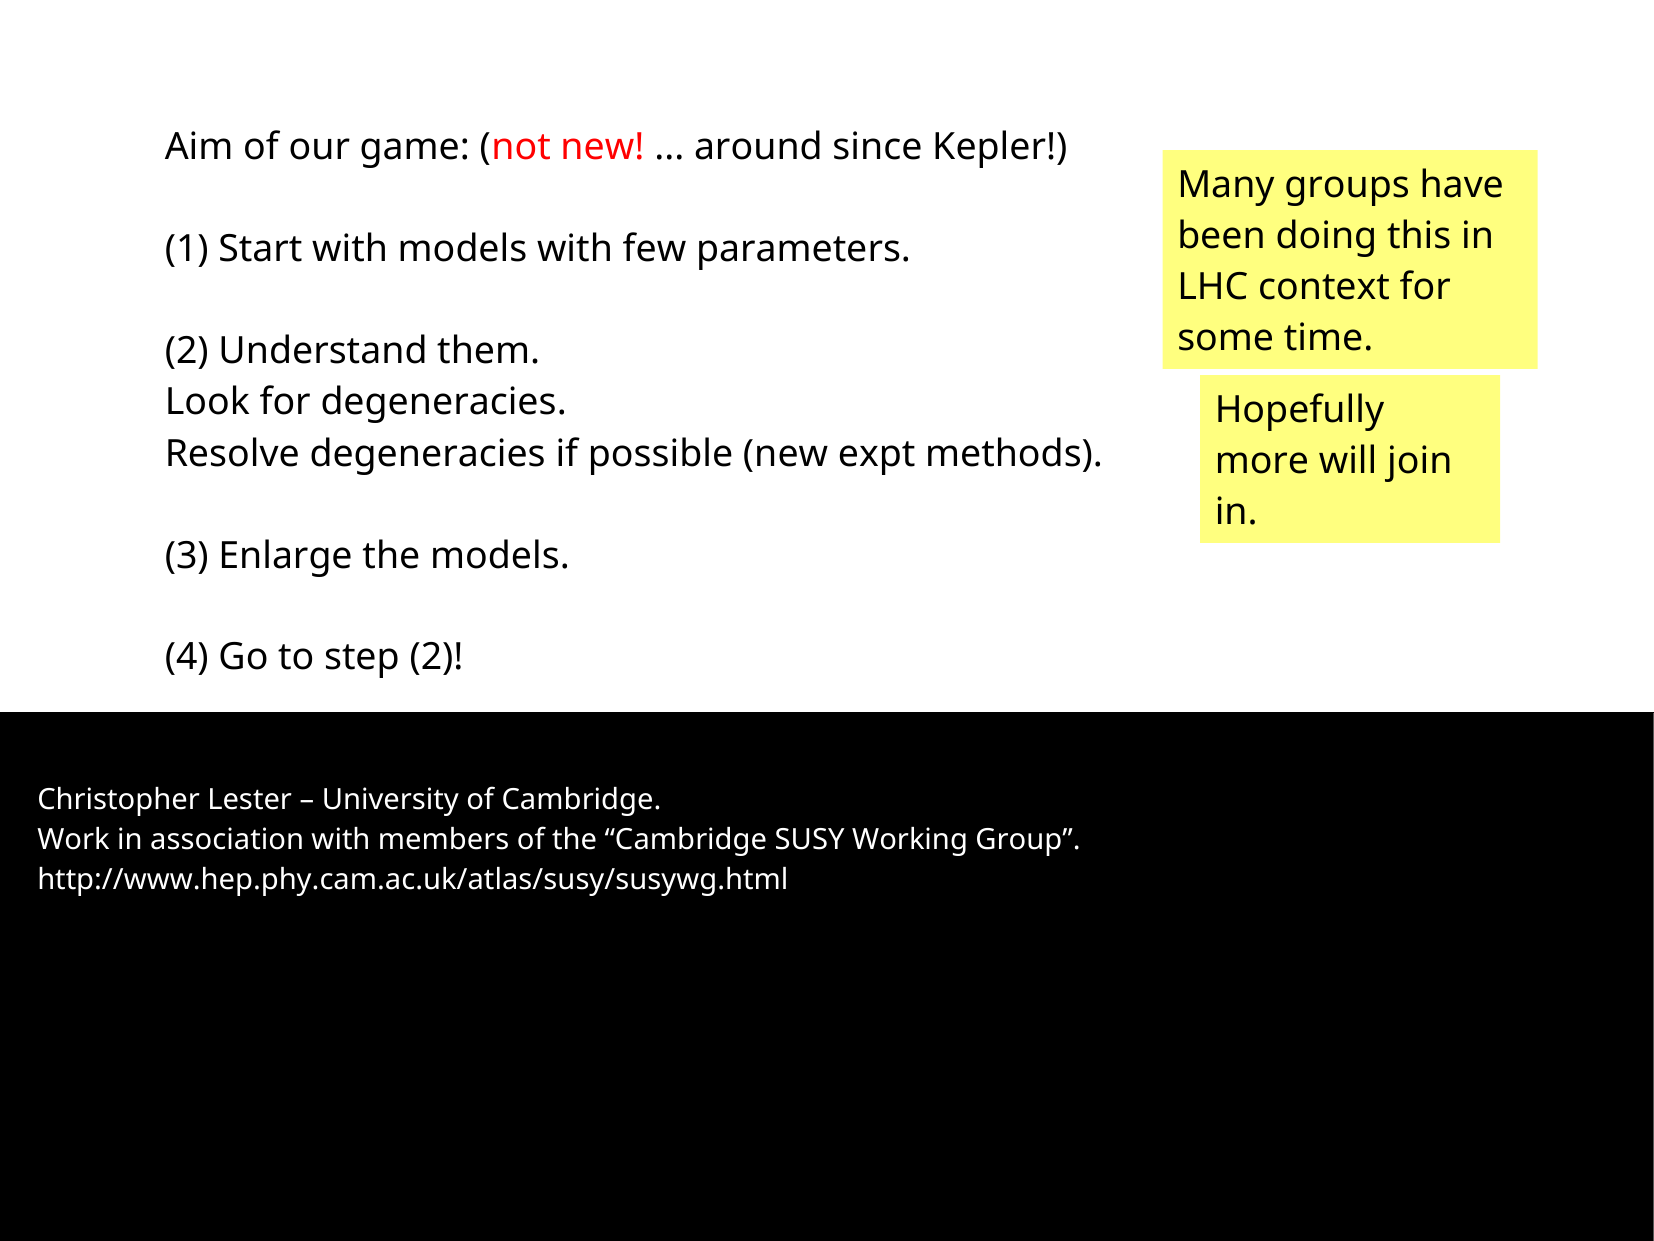

Aim of our game: (not new! ... around since Kepler!)
(1) Start with models with few parameters.
(2) Understand them.
Look for degeneracies.
Resolve degeneracies if possible (new expt methods).
(3) Enlarge the models.
(4) Go to step (2)!
Many groups have been doing this in LHC context for some time.
Hopefully more will join in.